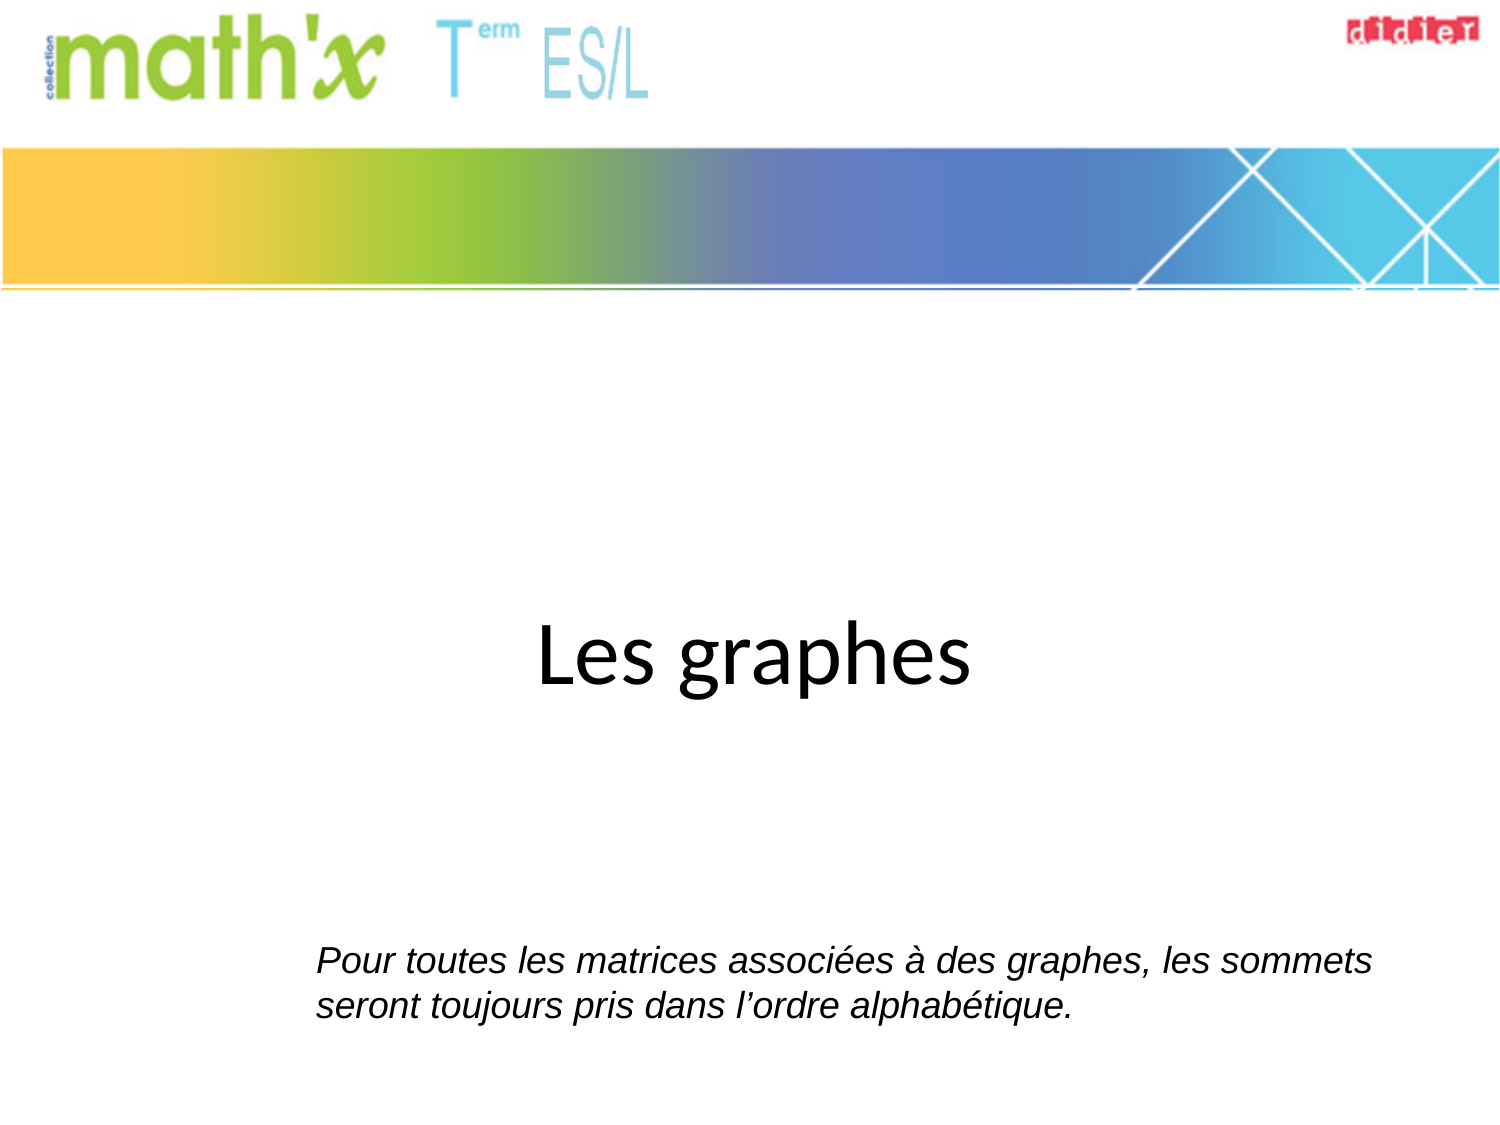

# Les graphes
Pour toutes les matrices associées à des graphes, les sommets seront toujours pris dans l’ordre alphabétique.